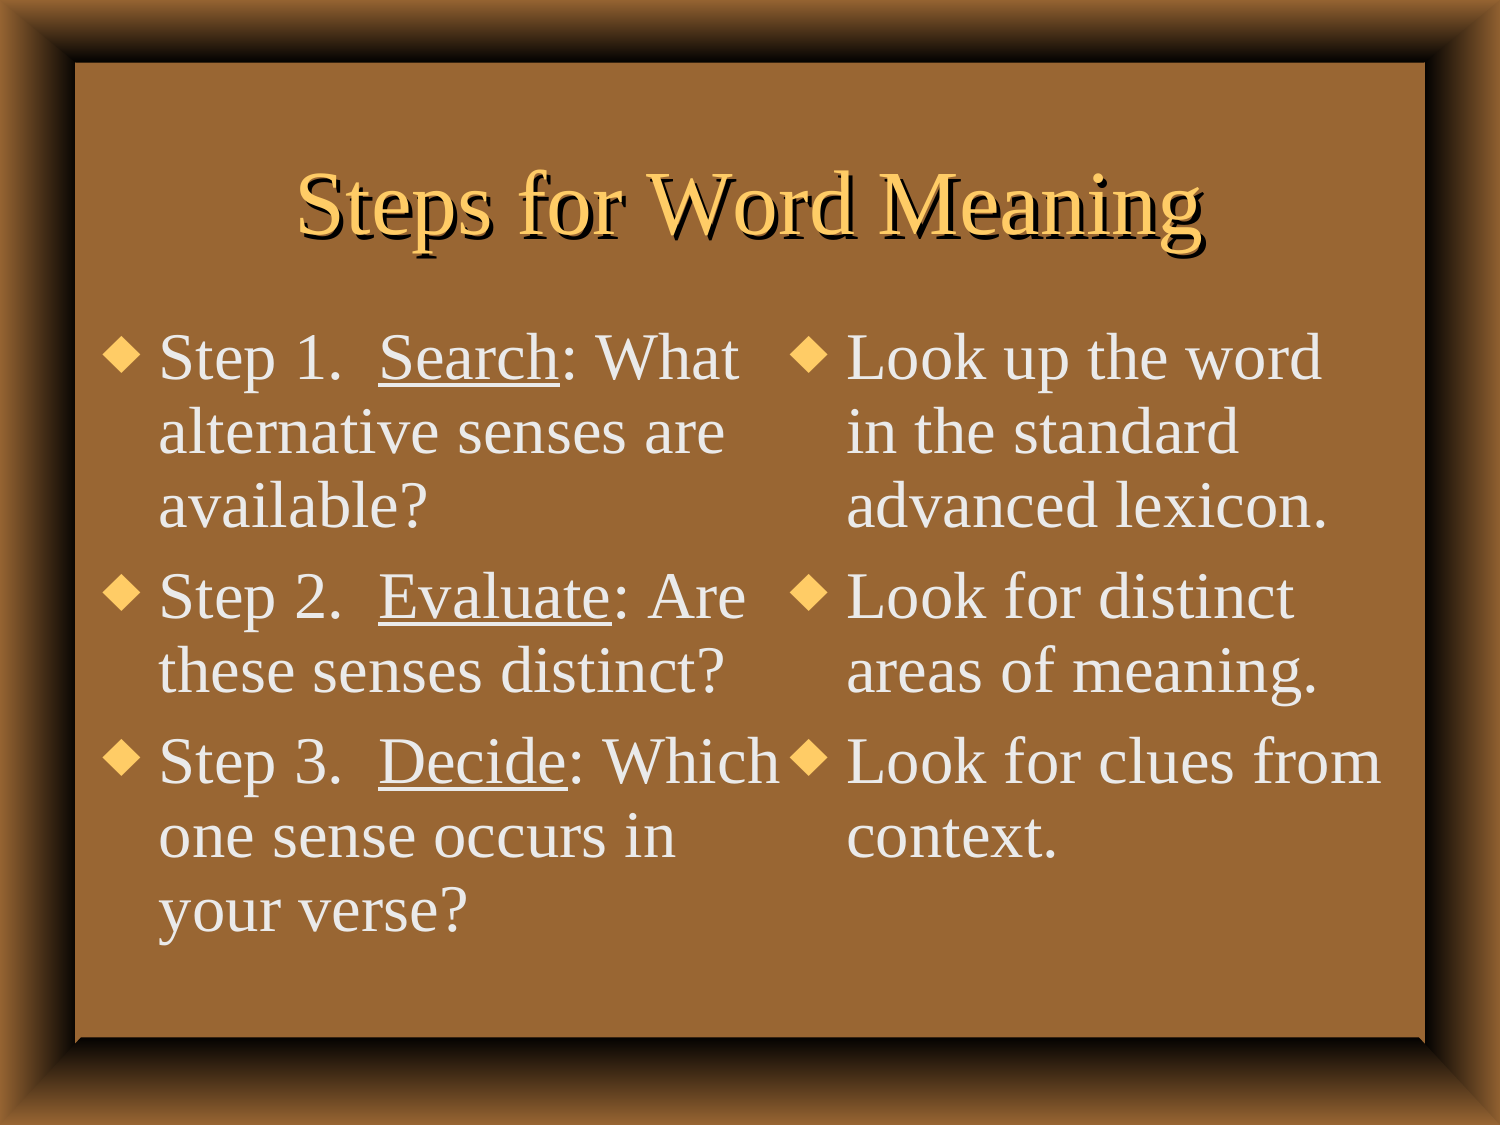

# Steps for Word Meaning
Step 1. Search: What alternative senses are available?
Step 2. Evaluate: Are these senses distinct?
Step 3. Decide: Which one sense occurs in your verse?
Look up the word in the standard advanced lexicon.
Look for distinct areas of meaning.
Look for clues from context.